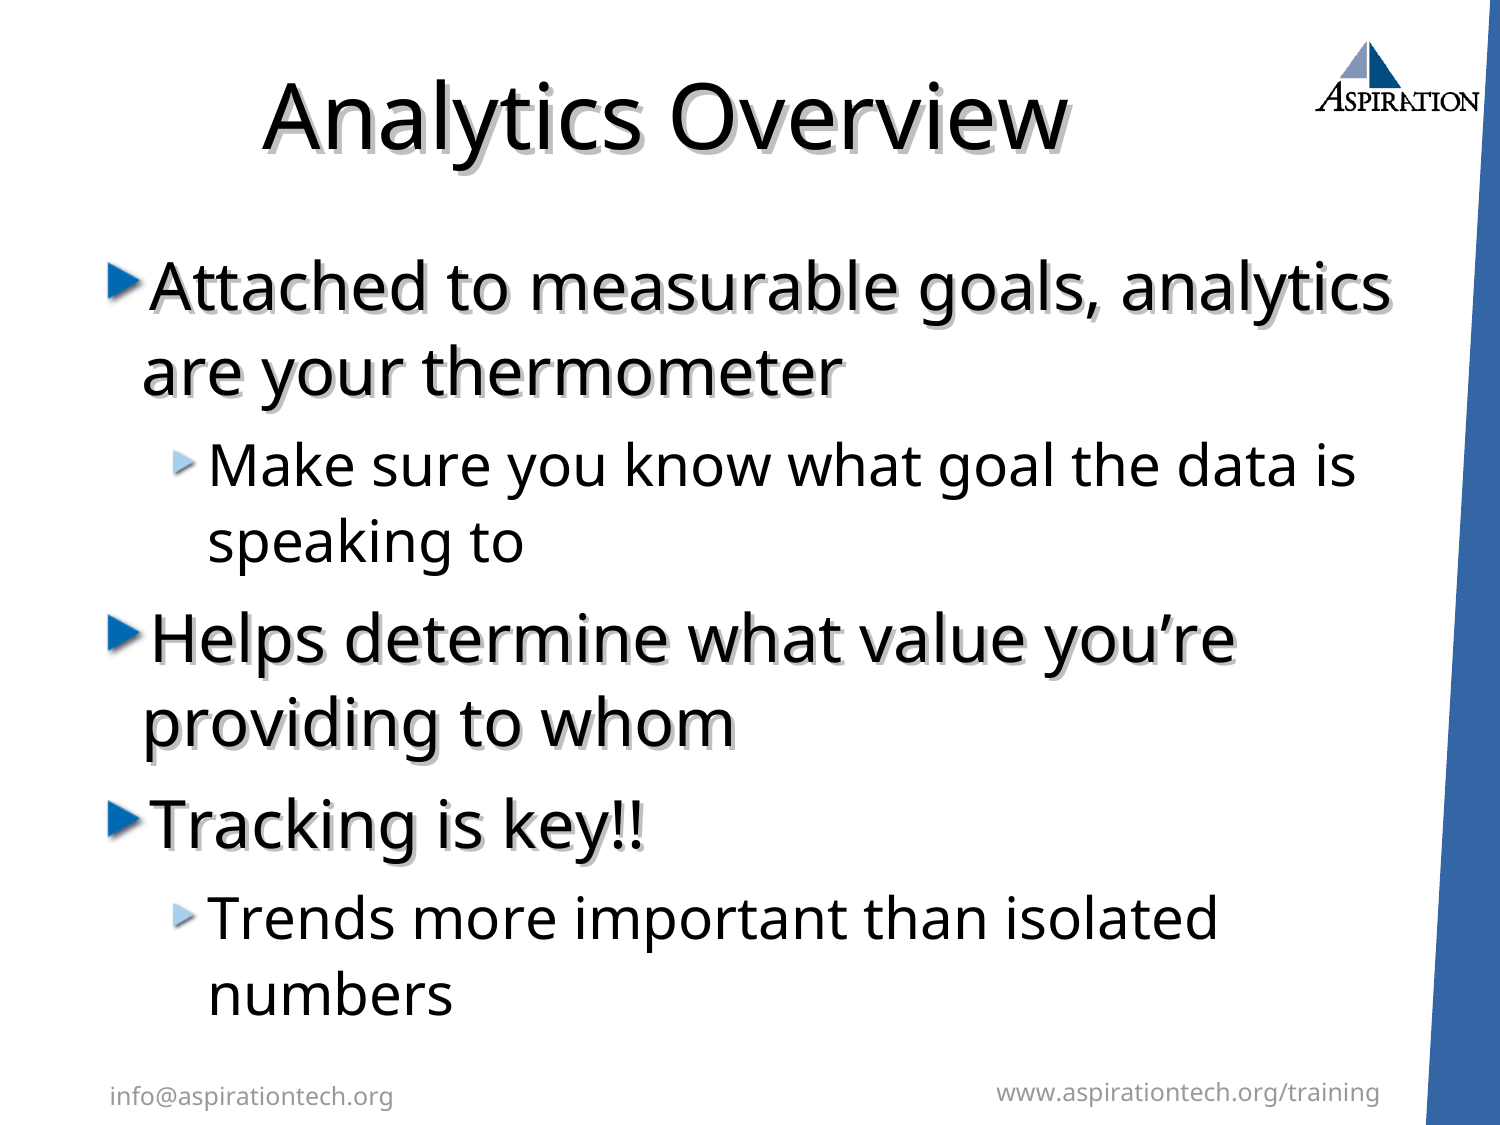

# Analytics Overview
Attached to measurable goals, analytics are your thermometer
Make sure you know what goal the data is speaking to
Helps determine what value you’re providing to whom
Tracking is key!!
Trends more important than isolated numbers